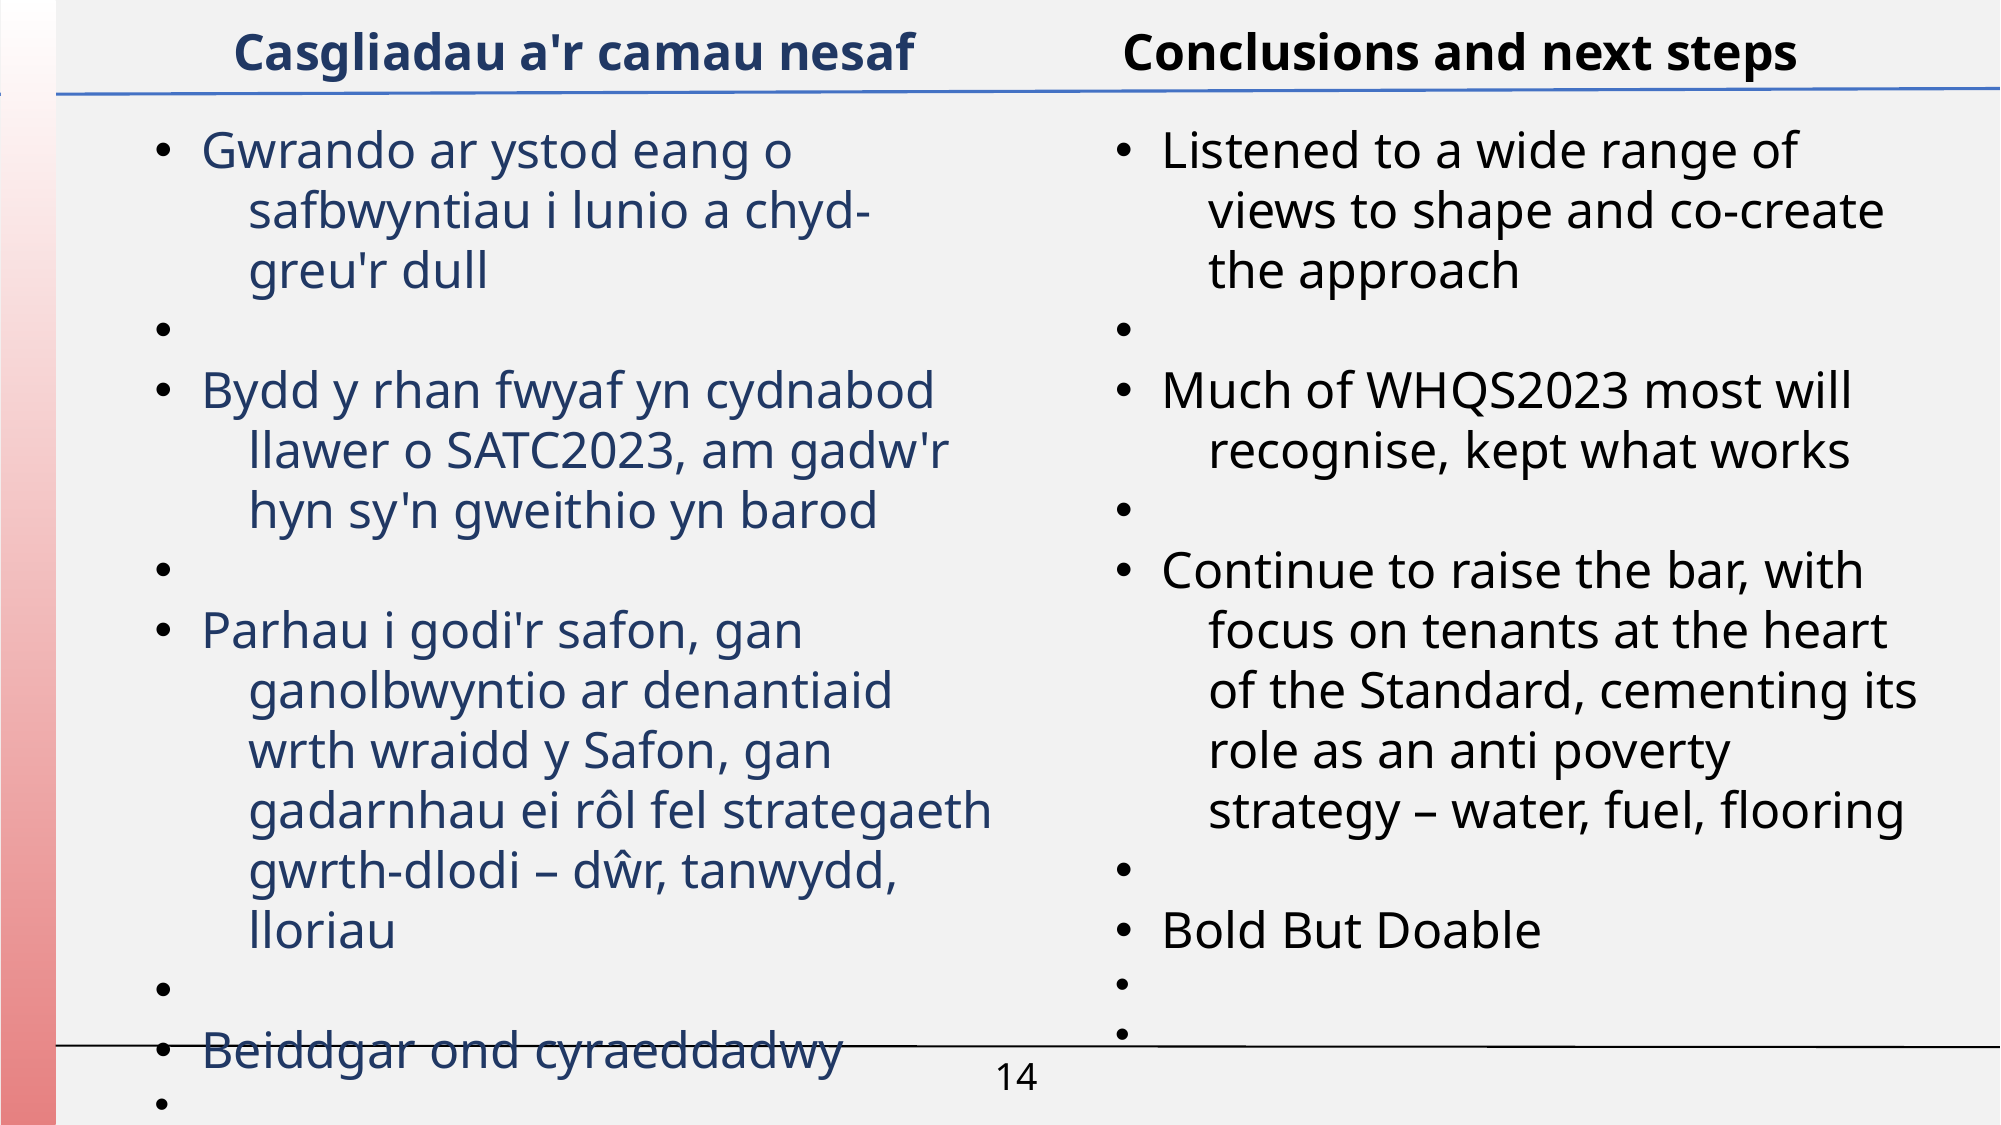

Casgliadau a'r camau nesaf Conclusions and next steps
Gwrando ar ystod eang o safbwyntiau i lunio a chyd-greu'r dull
Bydd y rhan fwyaf yn cydnabod llawer o SATC2023, am gadw'r hyn sy'n gweithio yn barod
Parhau i godi'r safon, gan ganolbwyntio ar denantiaid wrth wraidd y Safon, gan gadarnhau ei rôl fel strategaeth gwrth-dlodi – dŵr, tanwydd, lloriau
Beiddgar ond cyraeddadwy
Listened to a wide range of views to shape and co-create the approach
Much of WHQS2023 most will recognise, kept what works
Continue to raise the bar, with focus on tenants at the heart of the Standard, cementing its role as an anti poverty strategy – water, fuel, flooring
Bold But Doable